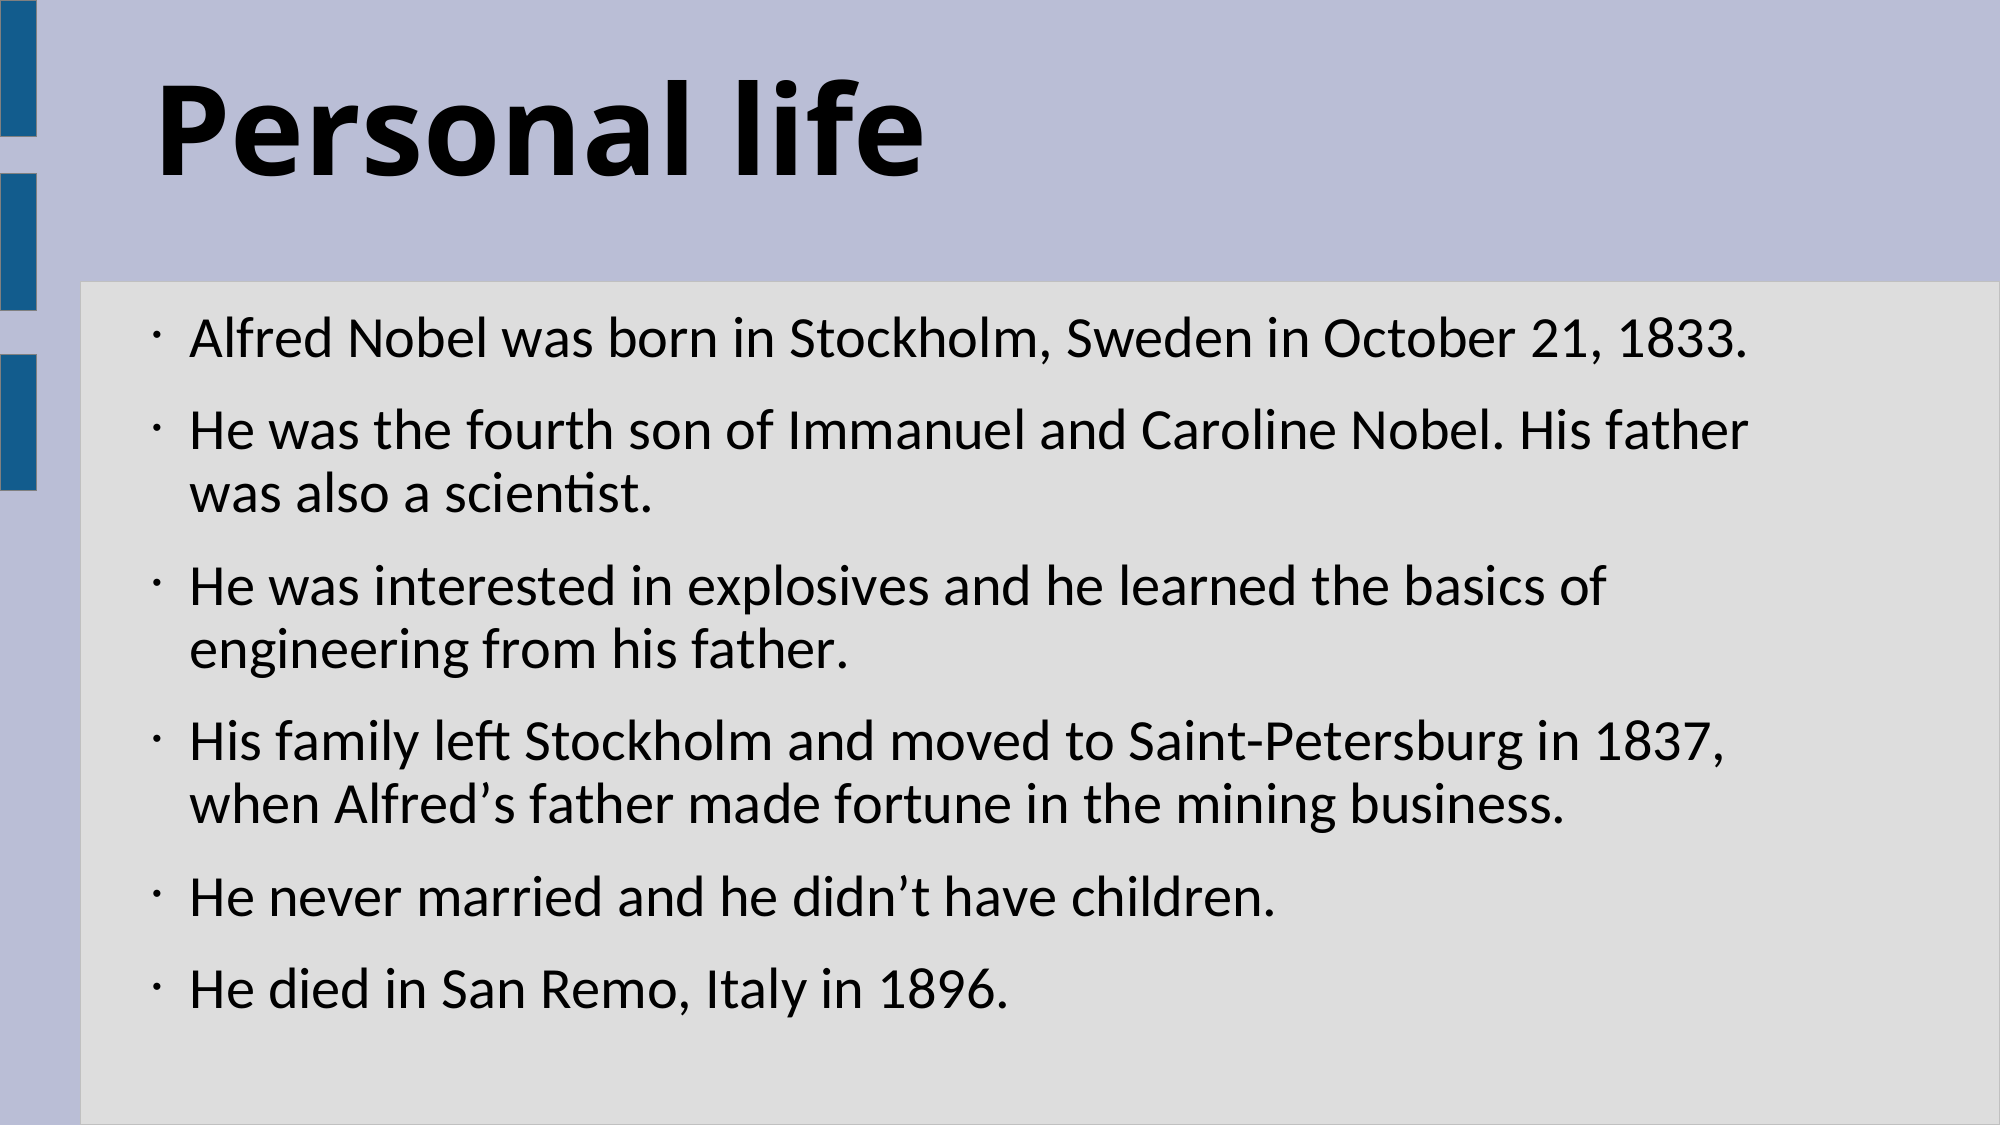

# Personal life
Alfred Nobel was born in Stockholm, Sweden in October 21, 1833.
He was the fourth son of Immanuel and Caroline Nobel. His father was also a scientist.
He was interested in explosives and he learned the basics of engineering from his father.
His family left Stockholm and moved to Saint-Petersburg in 1837, when Alfred’s father made fortune in the mining business.
He never married and he didn’t have children.
He died in San Remo, Italy in 1896.